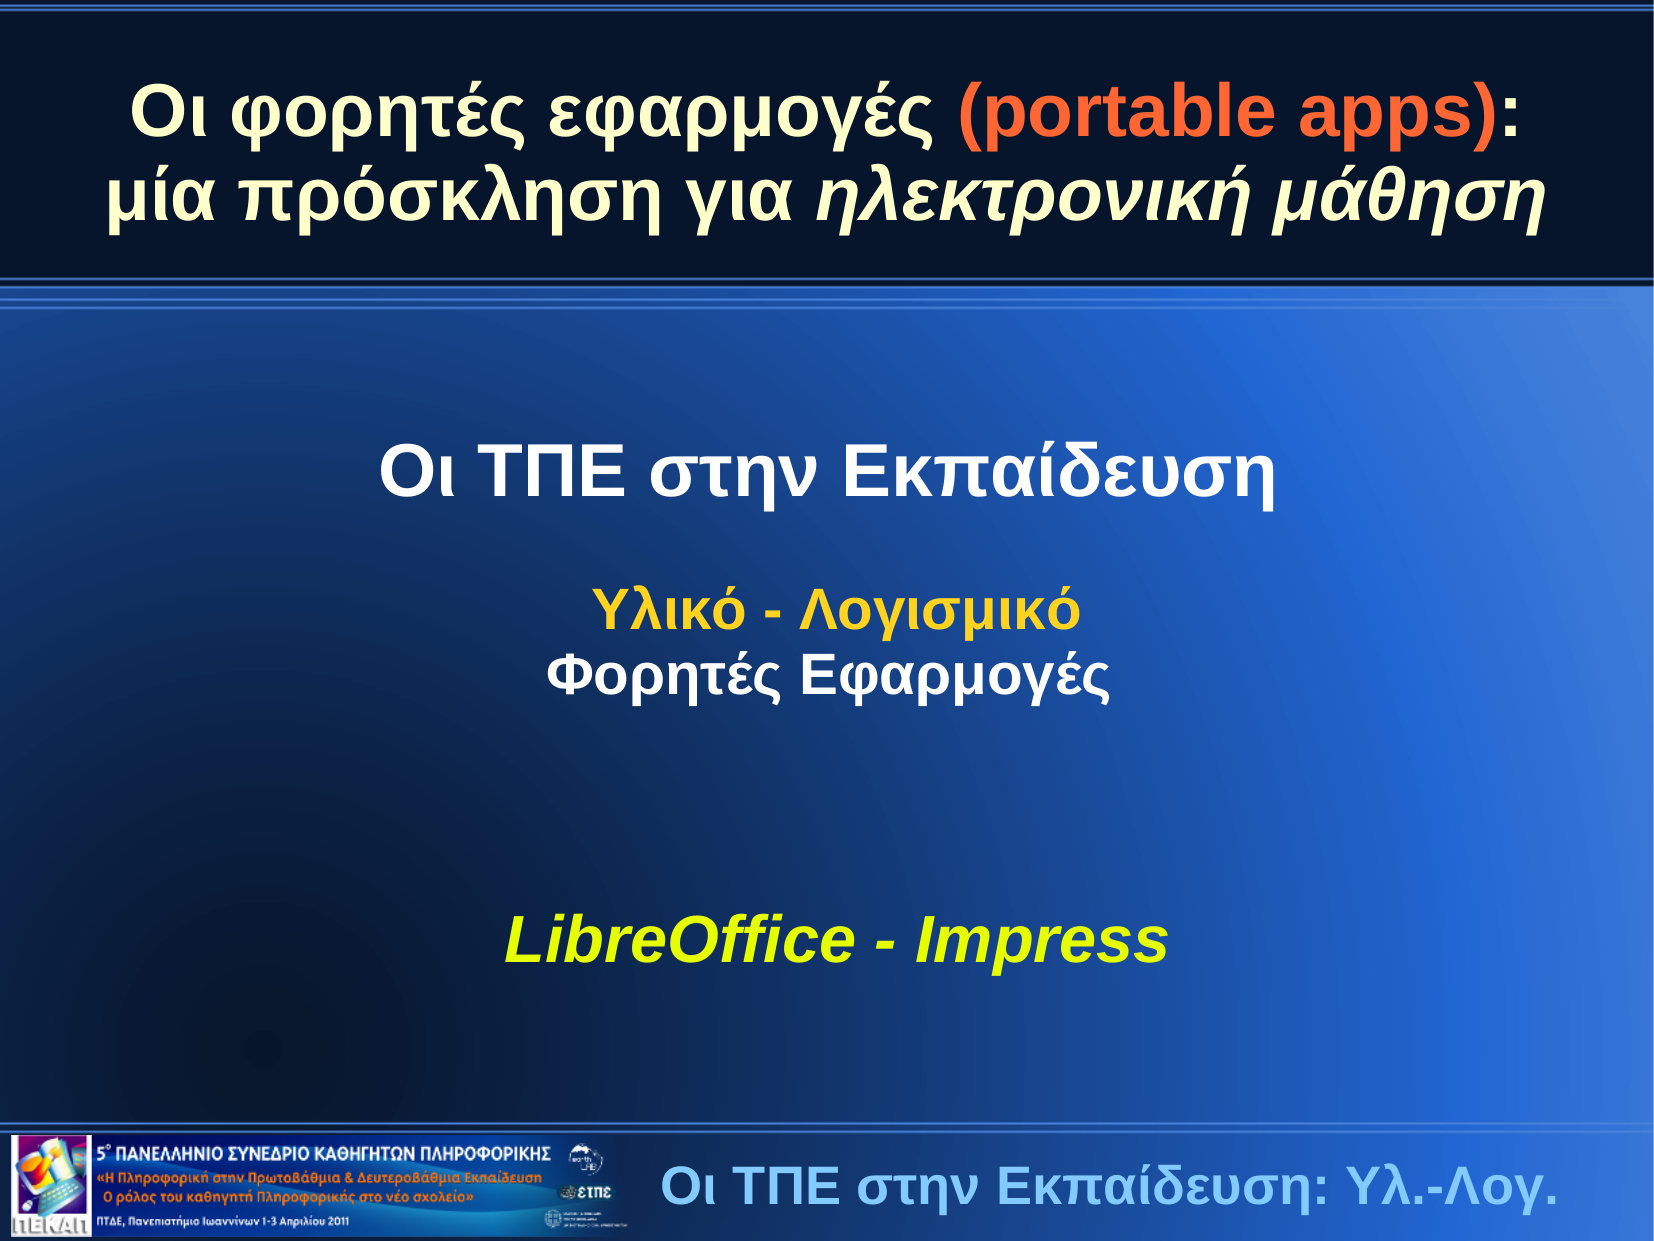

# Οι φορητές εφαρμογές (portable apps): μία πρόσκληση για ηλεκτρονική μάθηση
Οι ΤΠΕ στην Εκπαίδευση
 Υλικό - Λογισμικό
Φορητές Εφαρμογές
 LibreOffice - Impress
Οι ΤΠΕ στην Εκπαίδευση: Υλ.-Λογ.